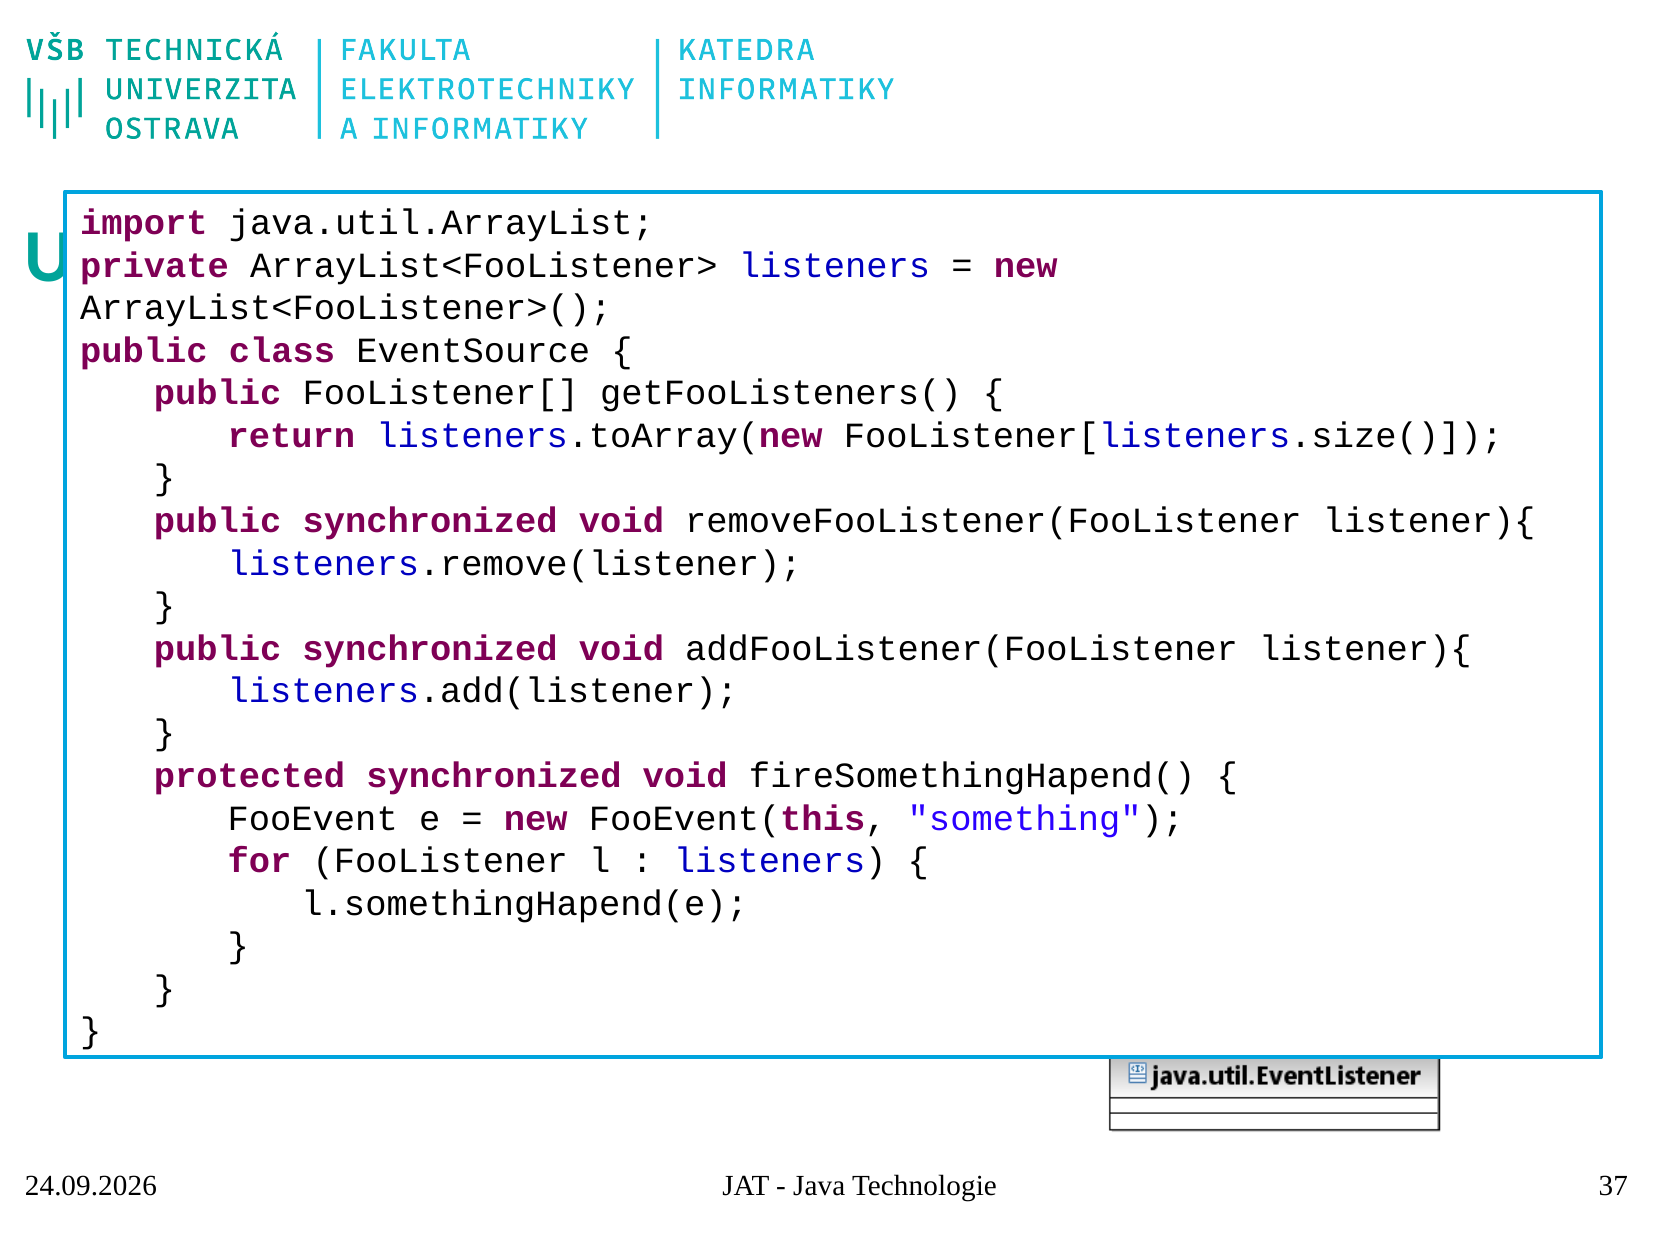

# Události: Model Event – Listener
import java.util.ArrayList;
private ArrayList<FooListener> listeners = new	ArrayList<FooListener>();
public class EventSource {
	public FooListener[] getFooListeners() {
		return listeners.toArray(new FooListener[listeners.size()]);
	}
	public synchronized void removeFooListener(FooListener listener){
		listeners.remove(listener);
	}
	public synchronized void addFooListener(FooListener listener){
		listeners.add(listener);
	}
	protected synchronized void fireSomethingHapend() {
		FooEvent e = new FooEvent(this, "something");
		for (FooListener l : listeners) {
			l.somethingHapend(e);
		}
	}
}
JAT - Java Technologie
37